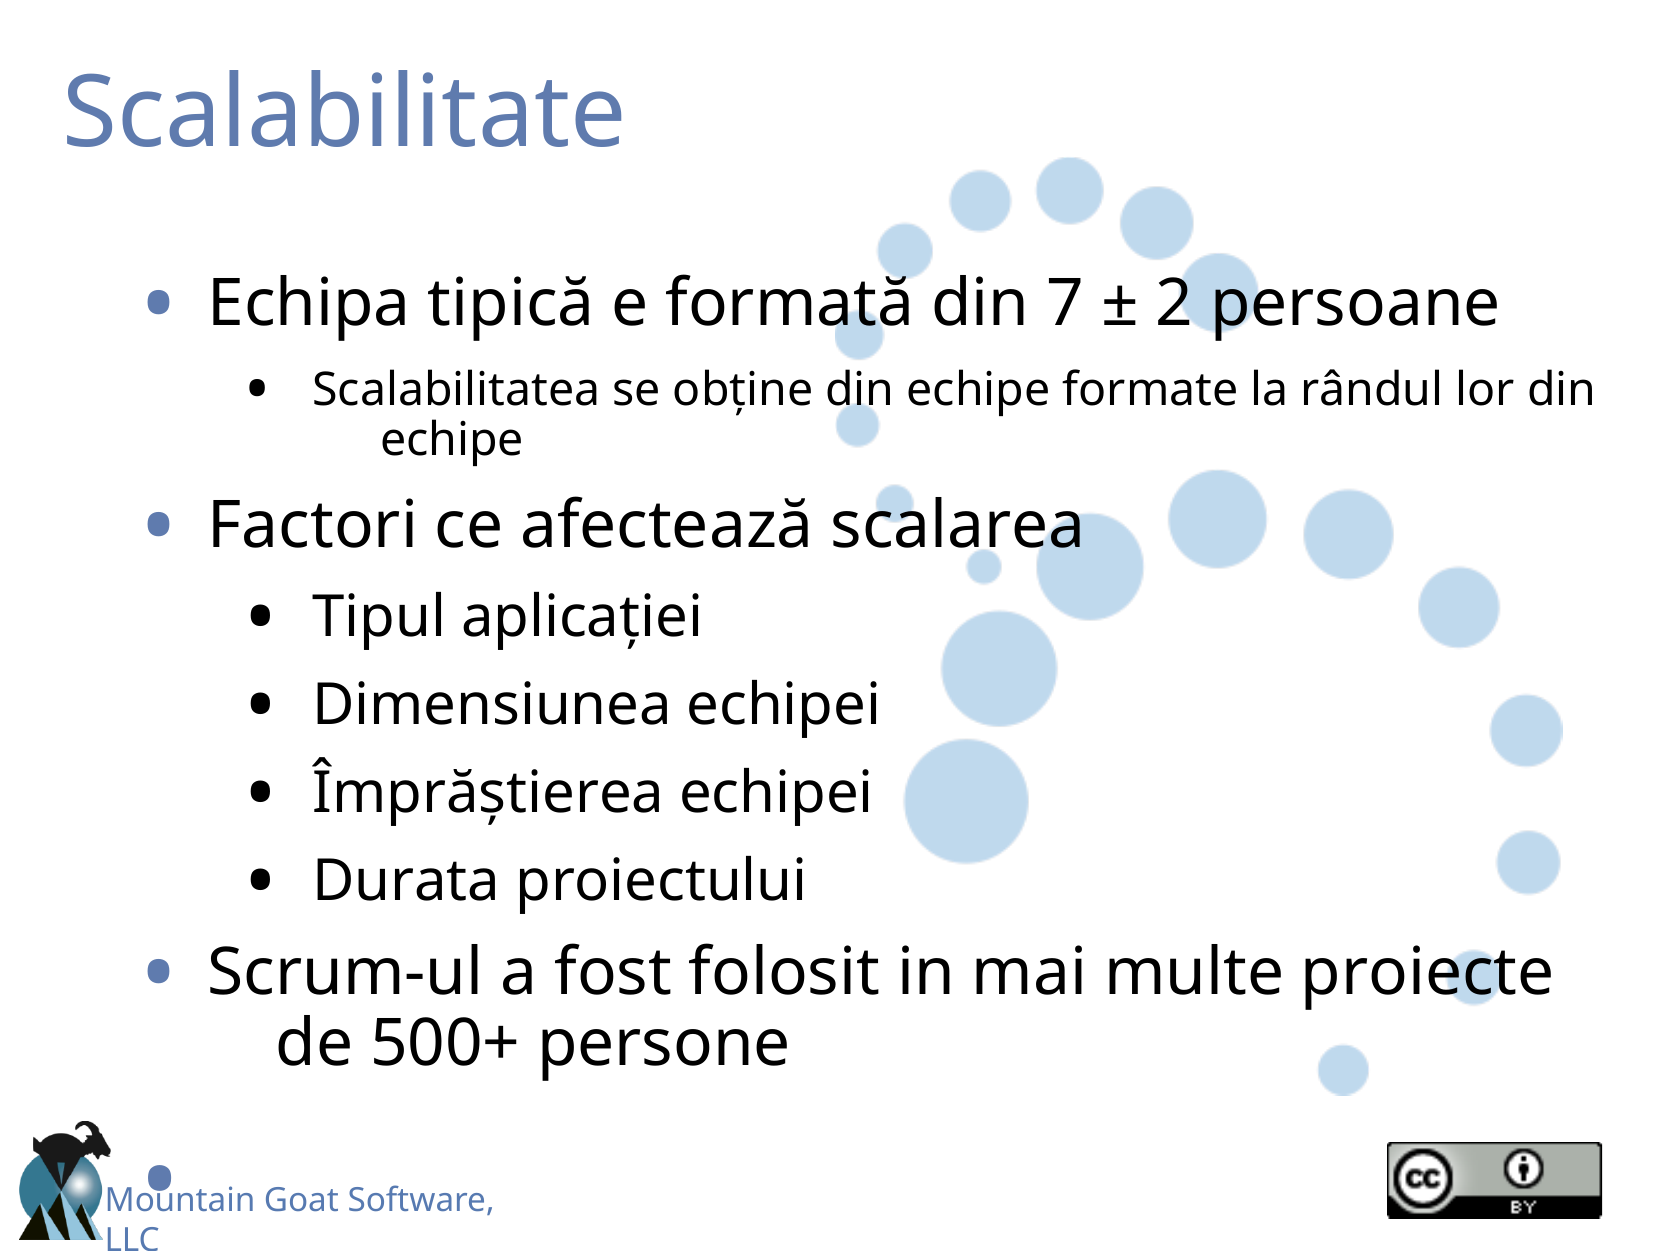

# Scalabilitate
Echipa tipică e formată din 7 ± 2 persoane
Scalabilitatea se obține din echipe formate la rândul lor din echipe
Factori ce afectează scalarea
Tipul aplicației
Dimensiunea echipei
Împrăștierea echipei
Durata proiectului
Scrum-ul a fost folosit in mai multe proiecte de 500+ persone